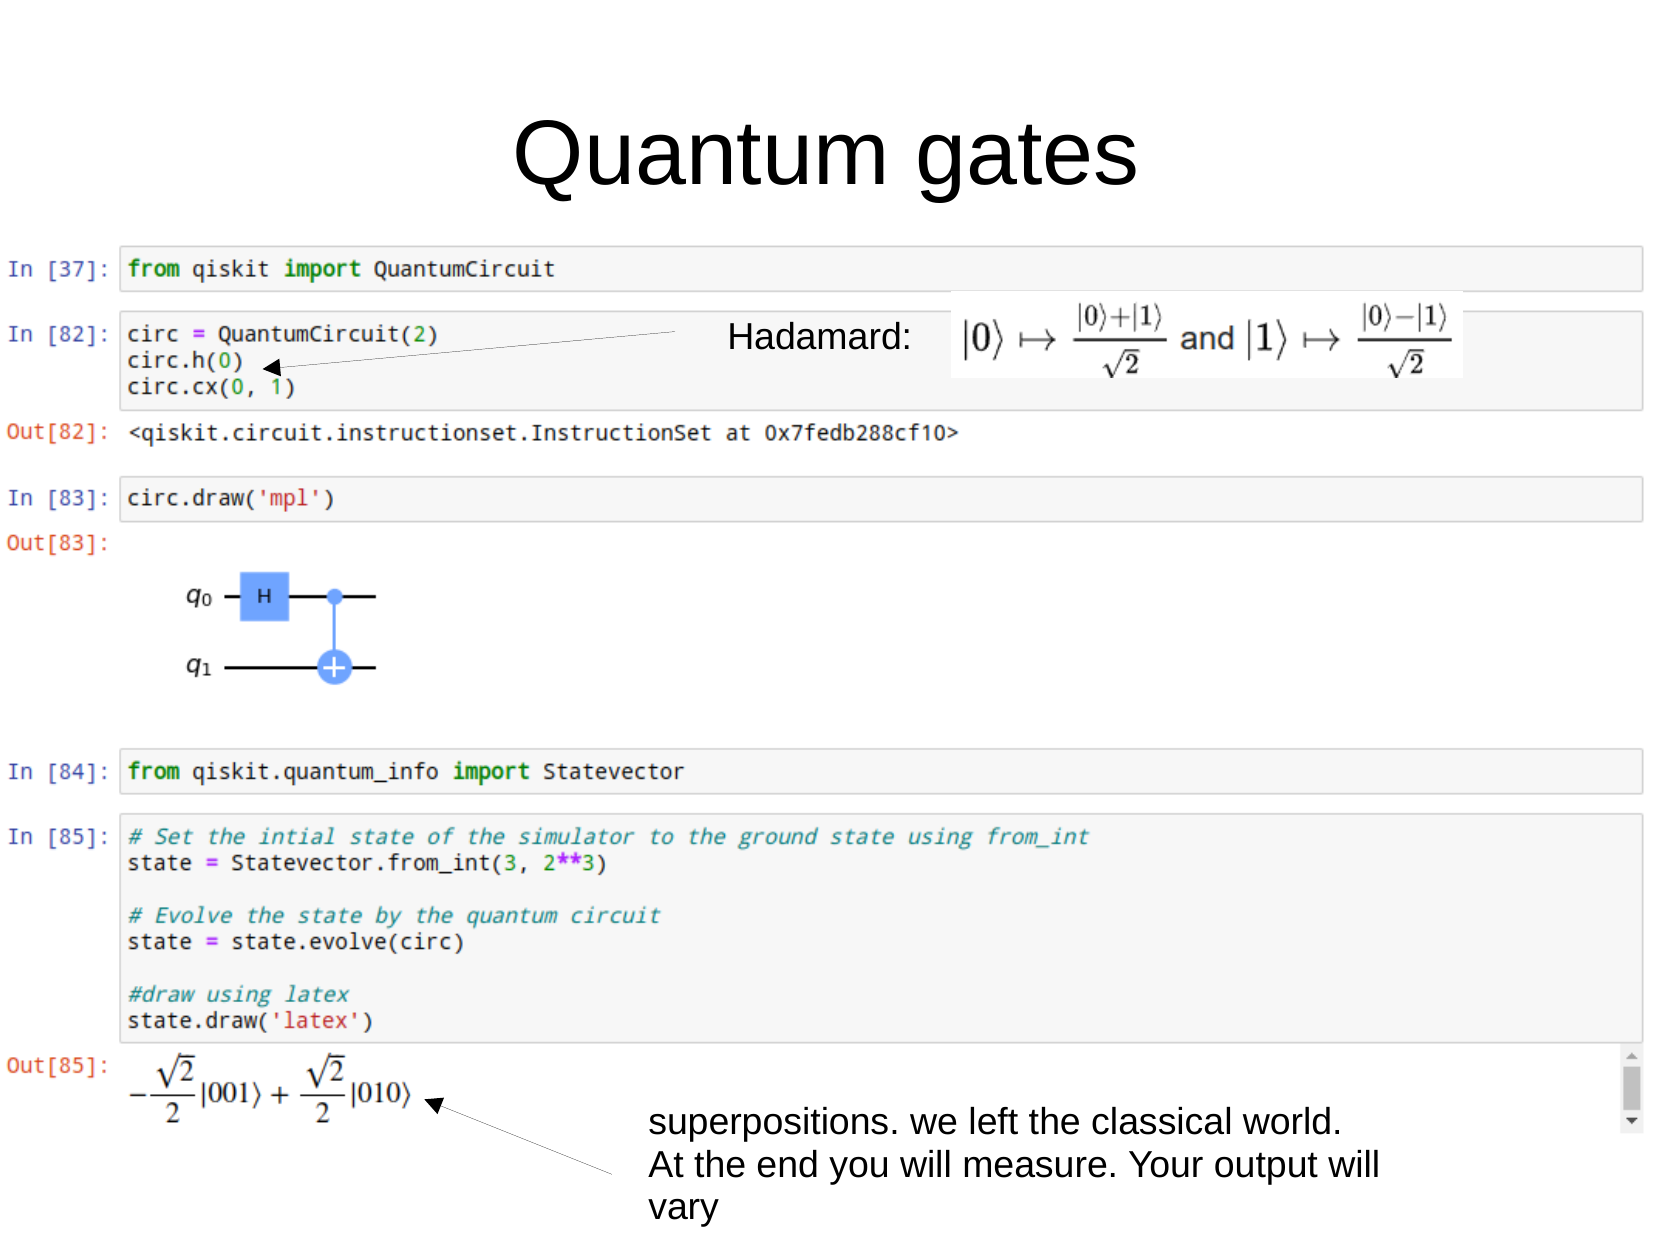

# Quantum gates
I recommend the python package qiskit, if you want to play with UQC, yourself.
Hadamard:
superpositions. we left the classical world.
At the end you will measure. Your output will vary